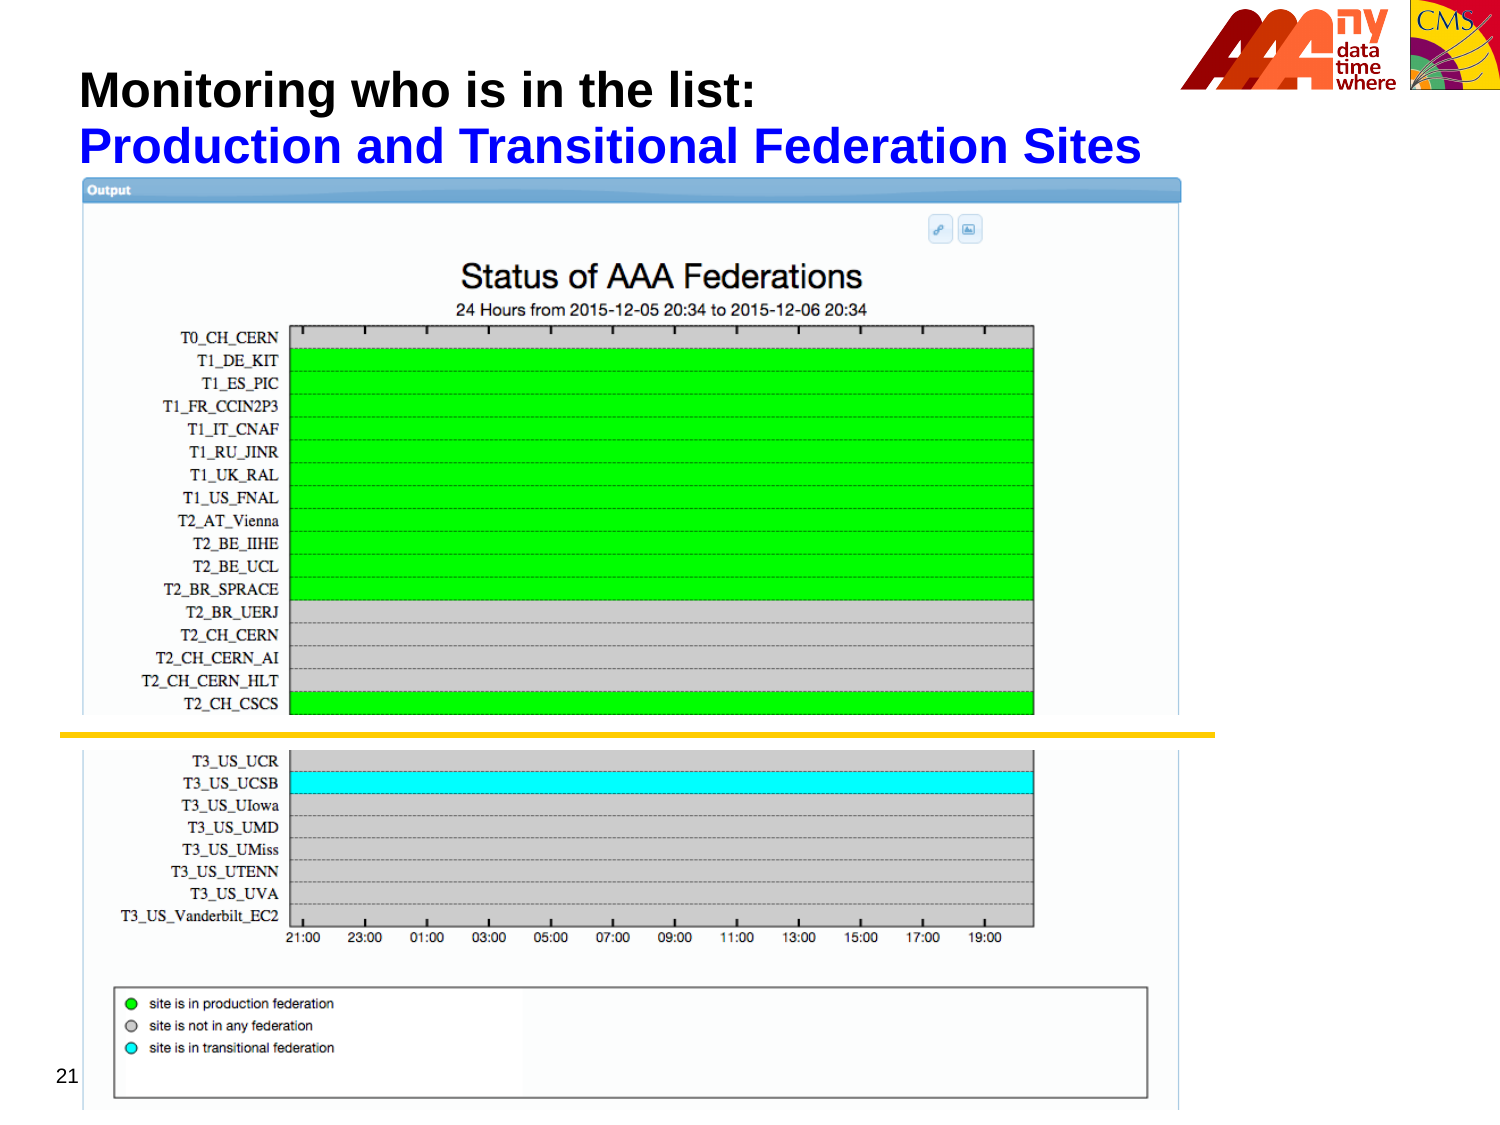

# Monitoring who is in the list: Production and Transitional Federation Sites